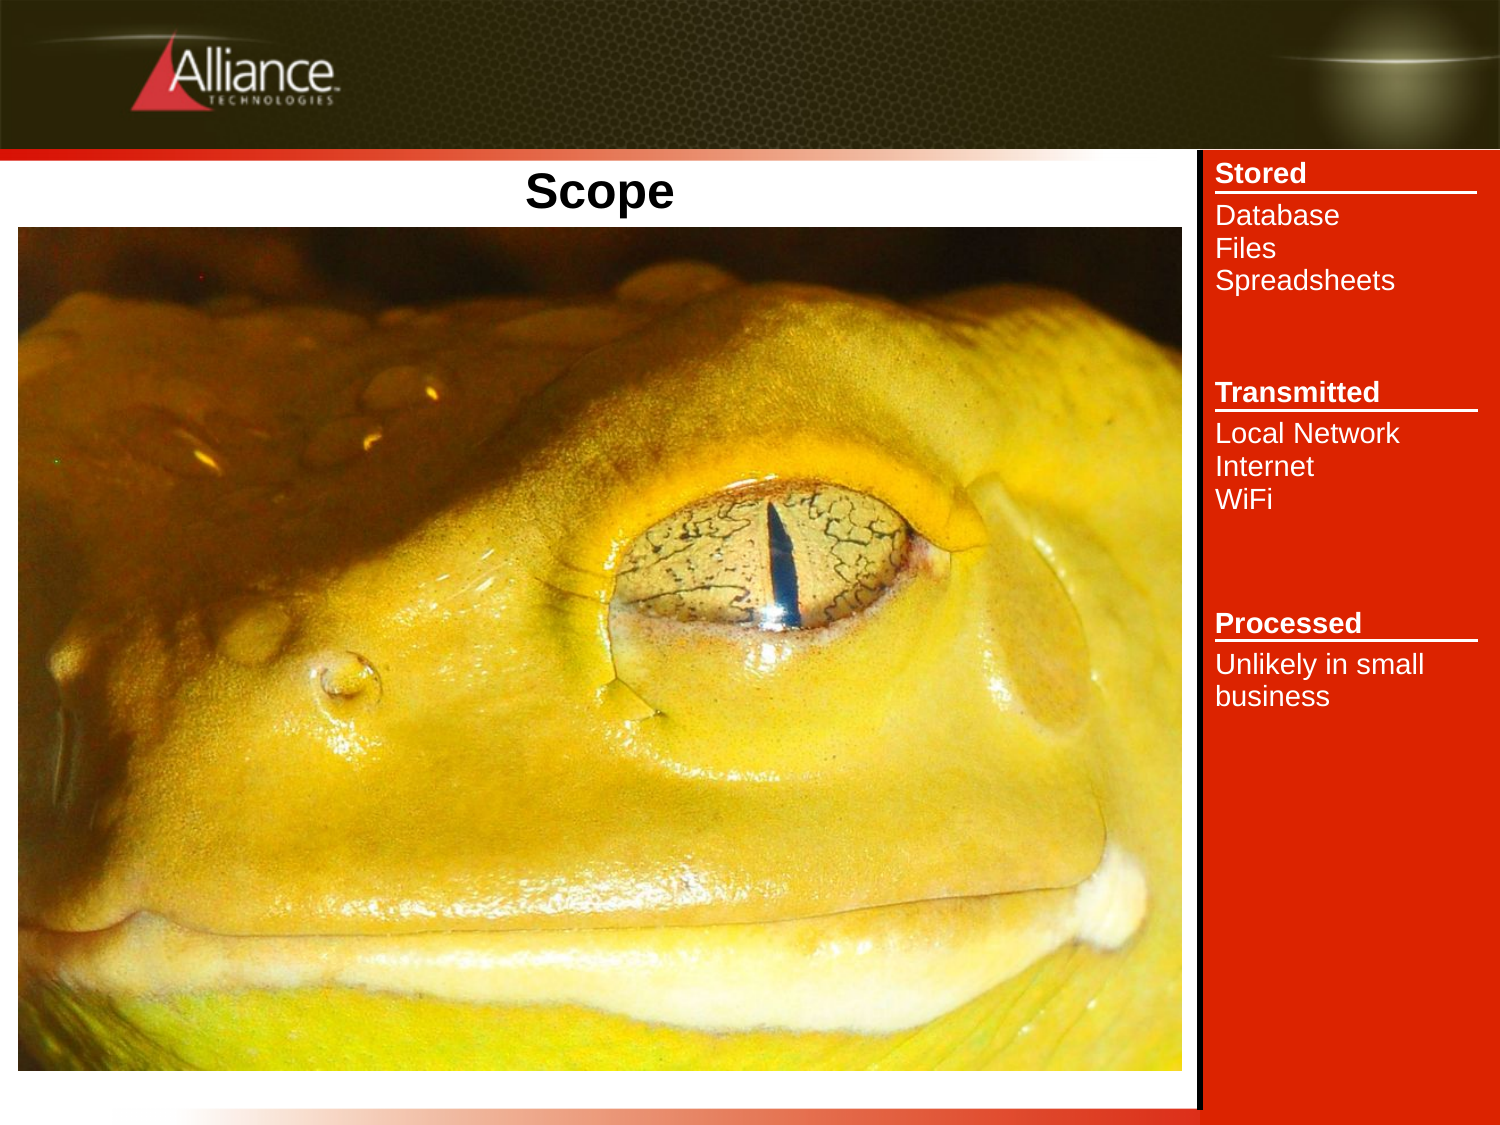

Stored
Scope
Database
Files
Spreadsheets
Transmitted
Local Network
Internet
WiFi
Processed
Unlikely in small business